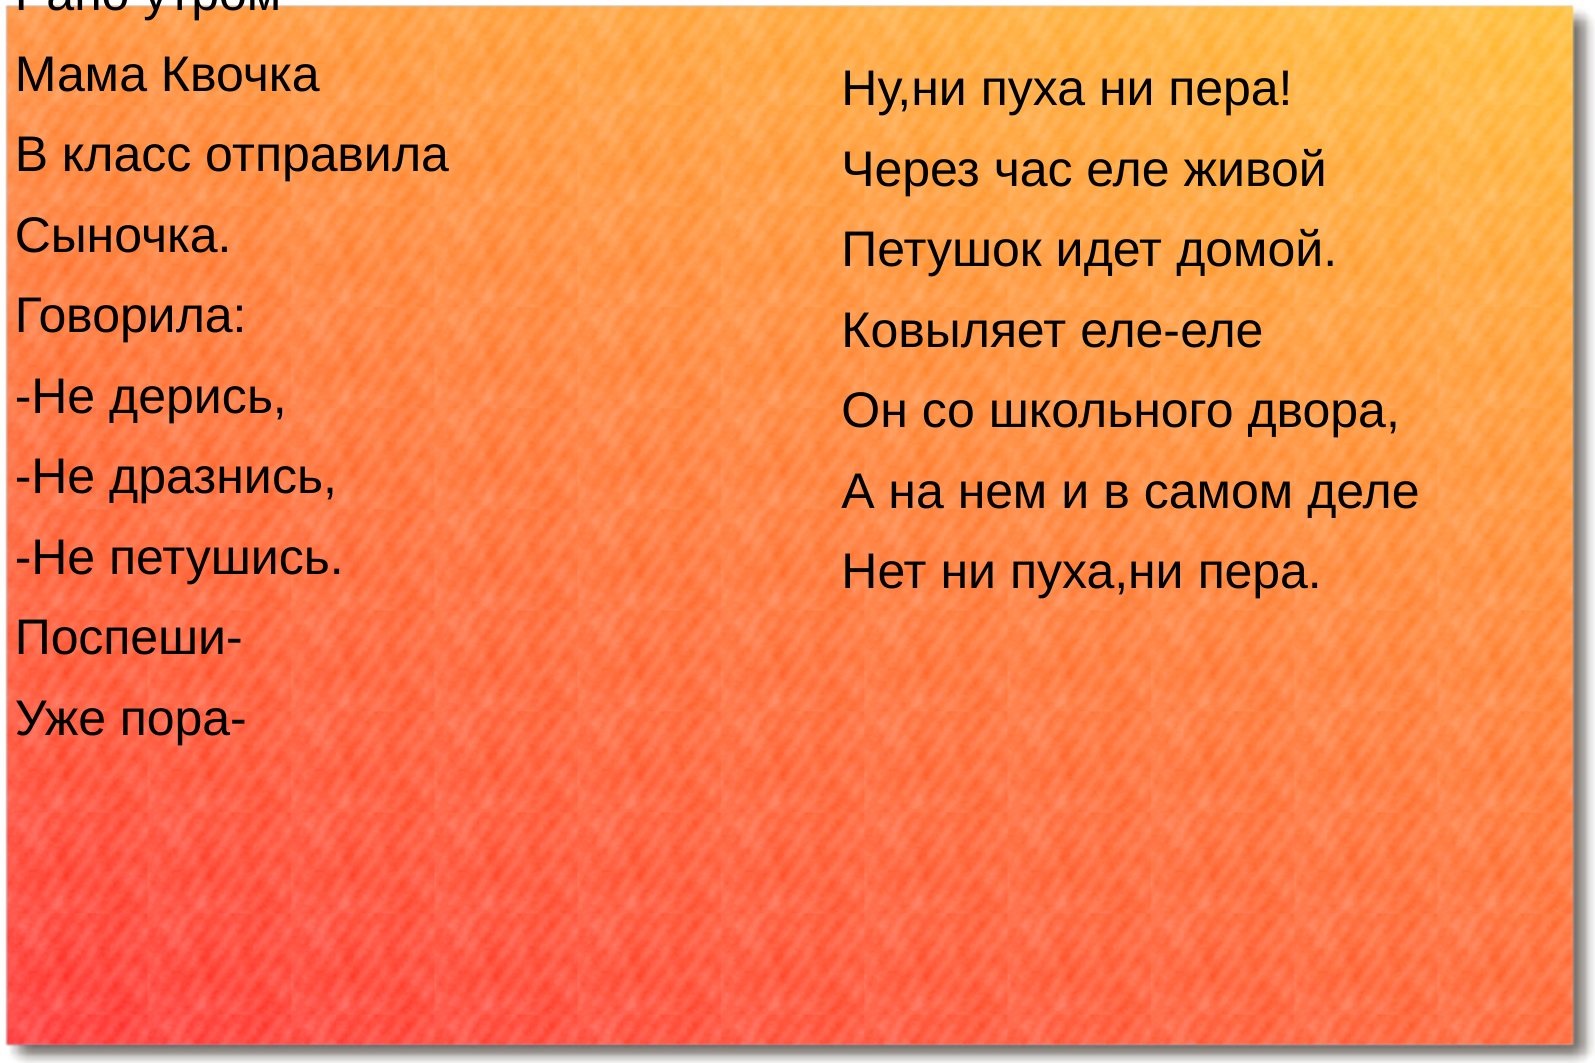

Ну,ни пуха ни пера!
Через час еле живой
Петушок идет домой.
Ковыляет еле-еле
Он со школьного двора,
А на нем и в самом деле
Нет ни пуха,ни пера.
Рано утром
Мама Квочка
В класс отправила
Сыночка.
Говорила:
-Не дерись,
-Не дразнись,
-Не петушись.
Поспеши-
Уже пора-